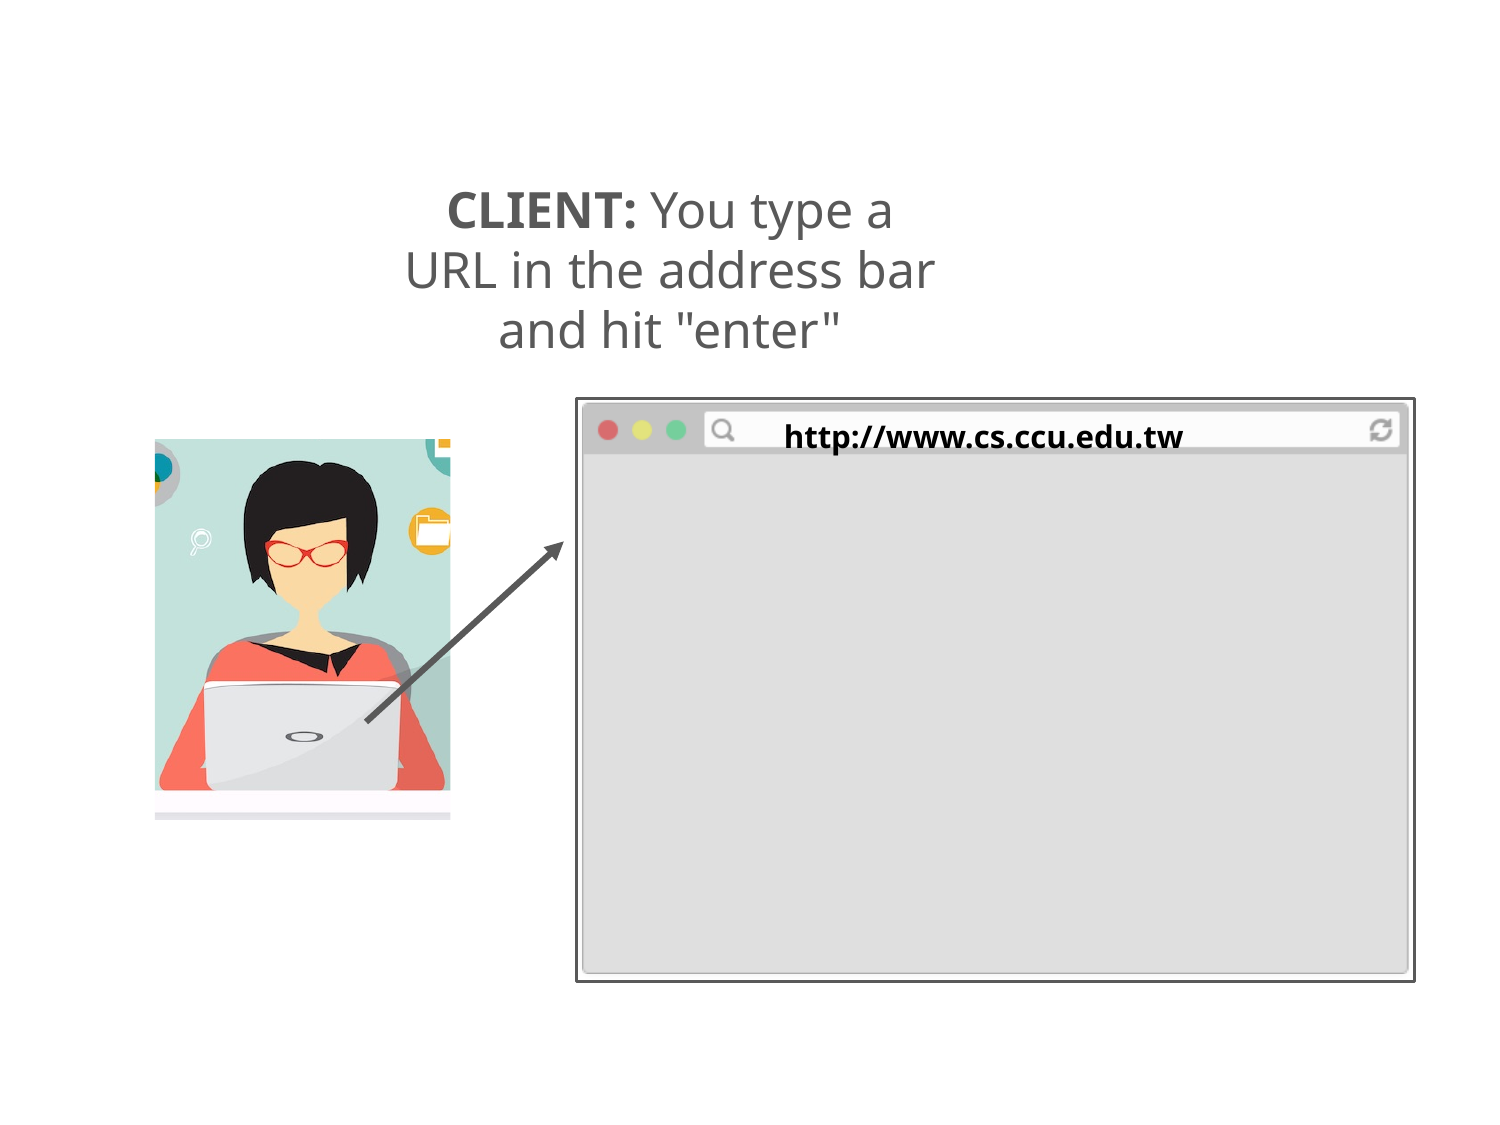

# CLIENT: You type a URL in the address bar and hit "enter"
http://www.cs.ccu.edu.tw